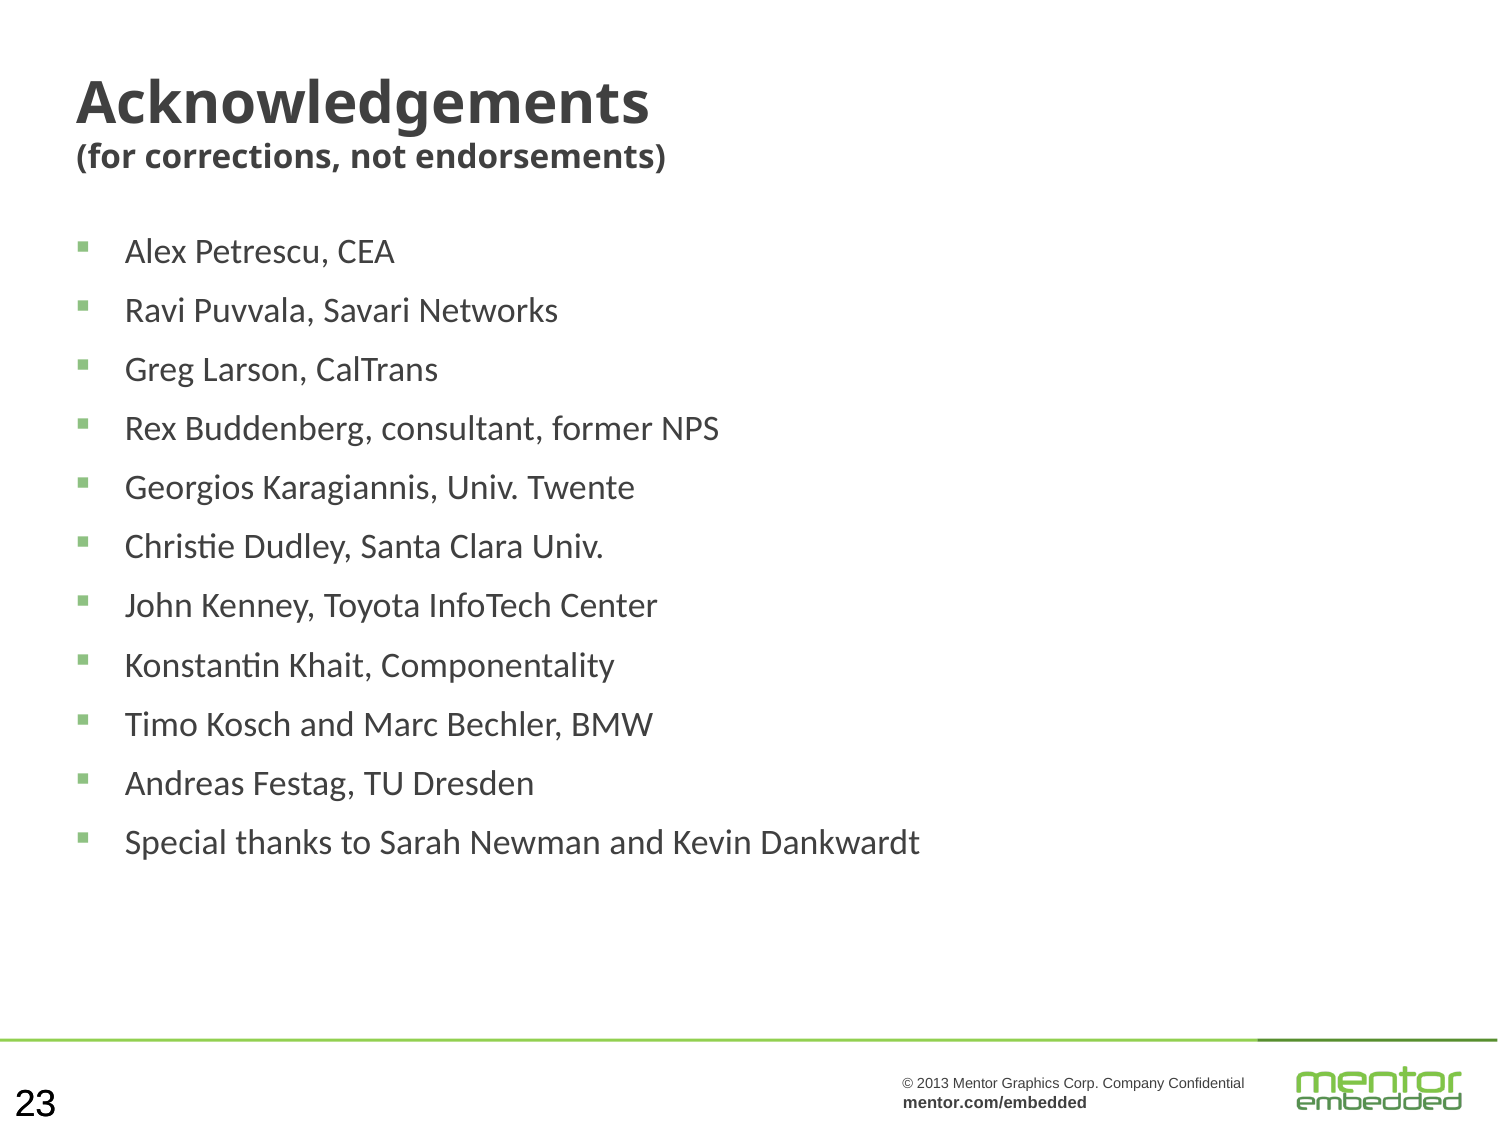

# Acknowledgements (for corrections, not endorsements)
Alex Petrescu, CEA
Ravi Puvvala, Savari Networks
Greg Larson, CalTrans
Rex Buddenberg, consultant, former NPS
Georgios Karagiannis, Univ. Twente
Christie Dudley, Santa Clara Univ.
John Kenney, Toyota InfoTech Center
Konstantin Khait, Componentality
Timo Kosch and Marc Bechler, BMW
Andreas Festag, TU Dresden
Special thanks to Sarah Newman and Kevin Dankwardt